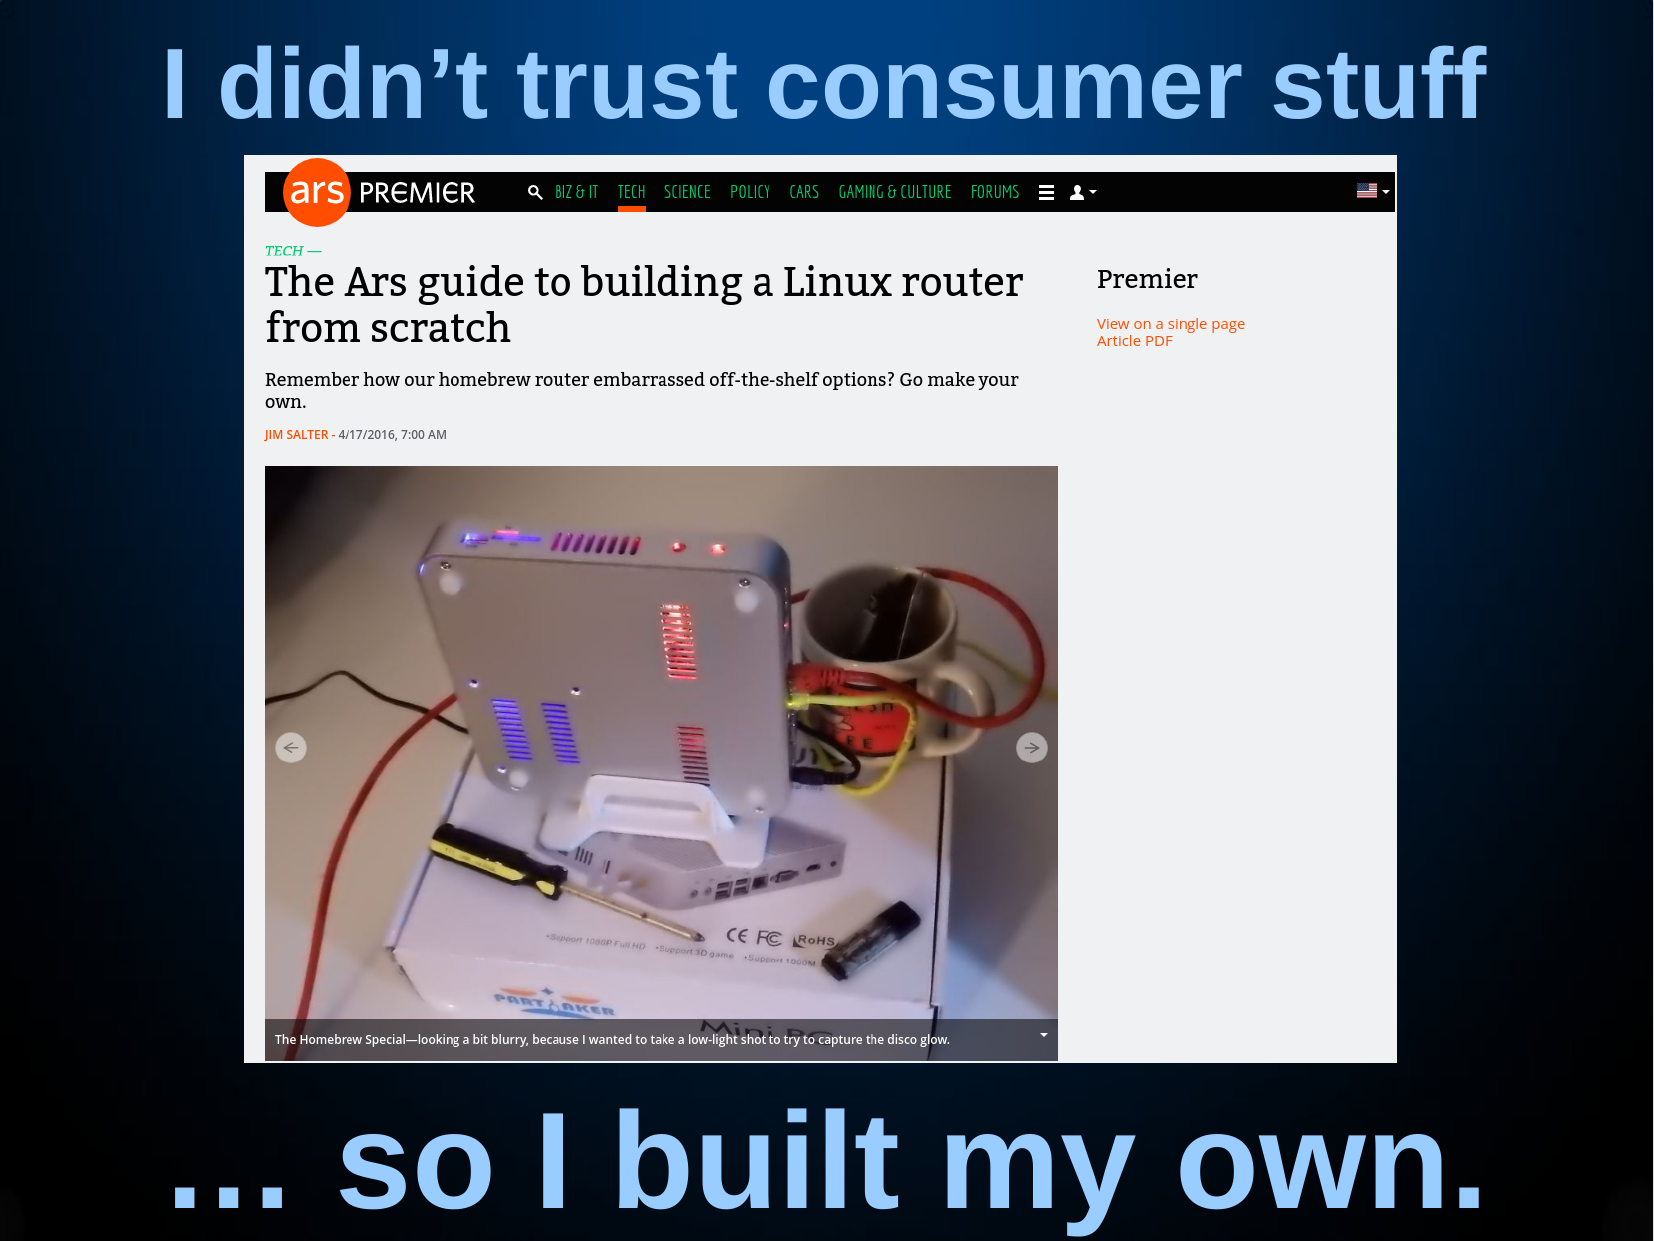

# I didn’t trust consumer stuff
… so I built my own.